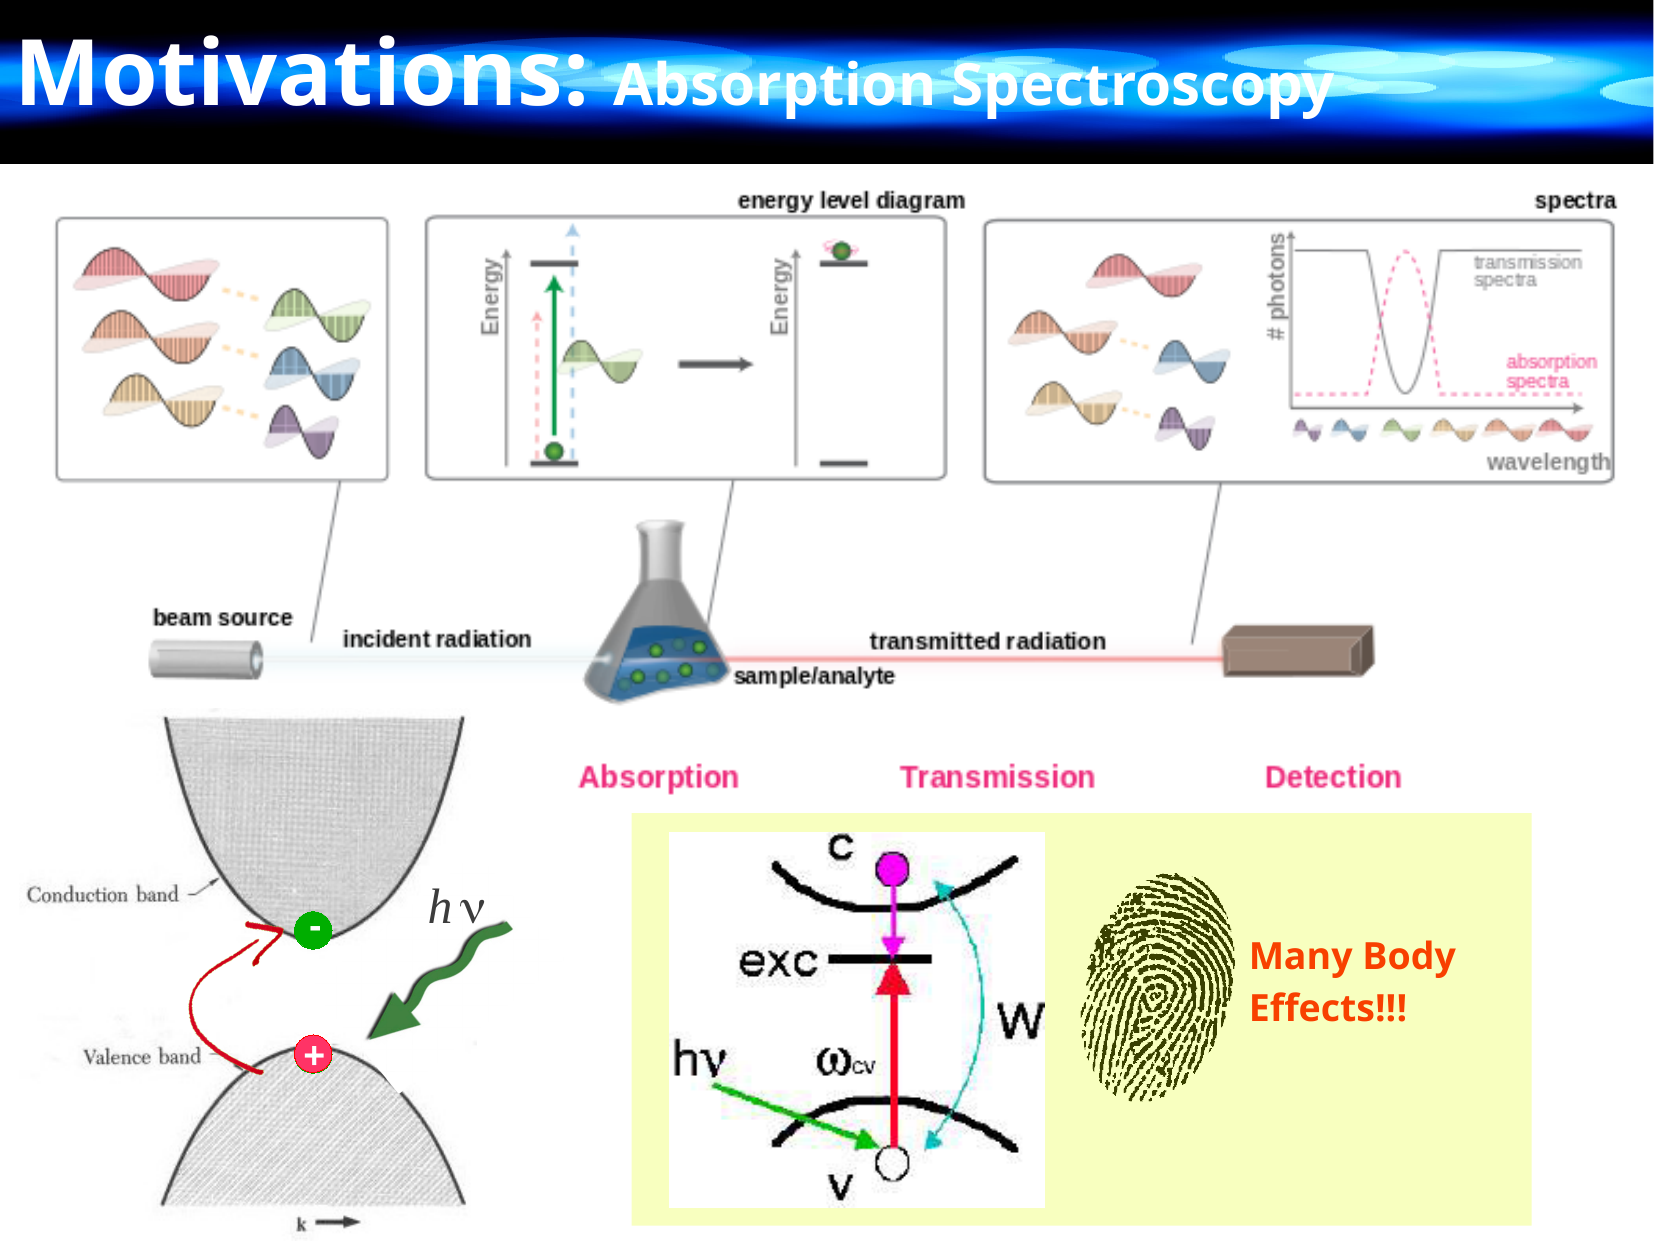

Motivations: Absorption Spectroscopy
Many Body Effects!!!
-
-
+